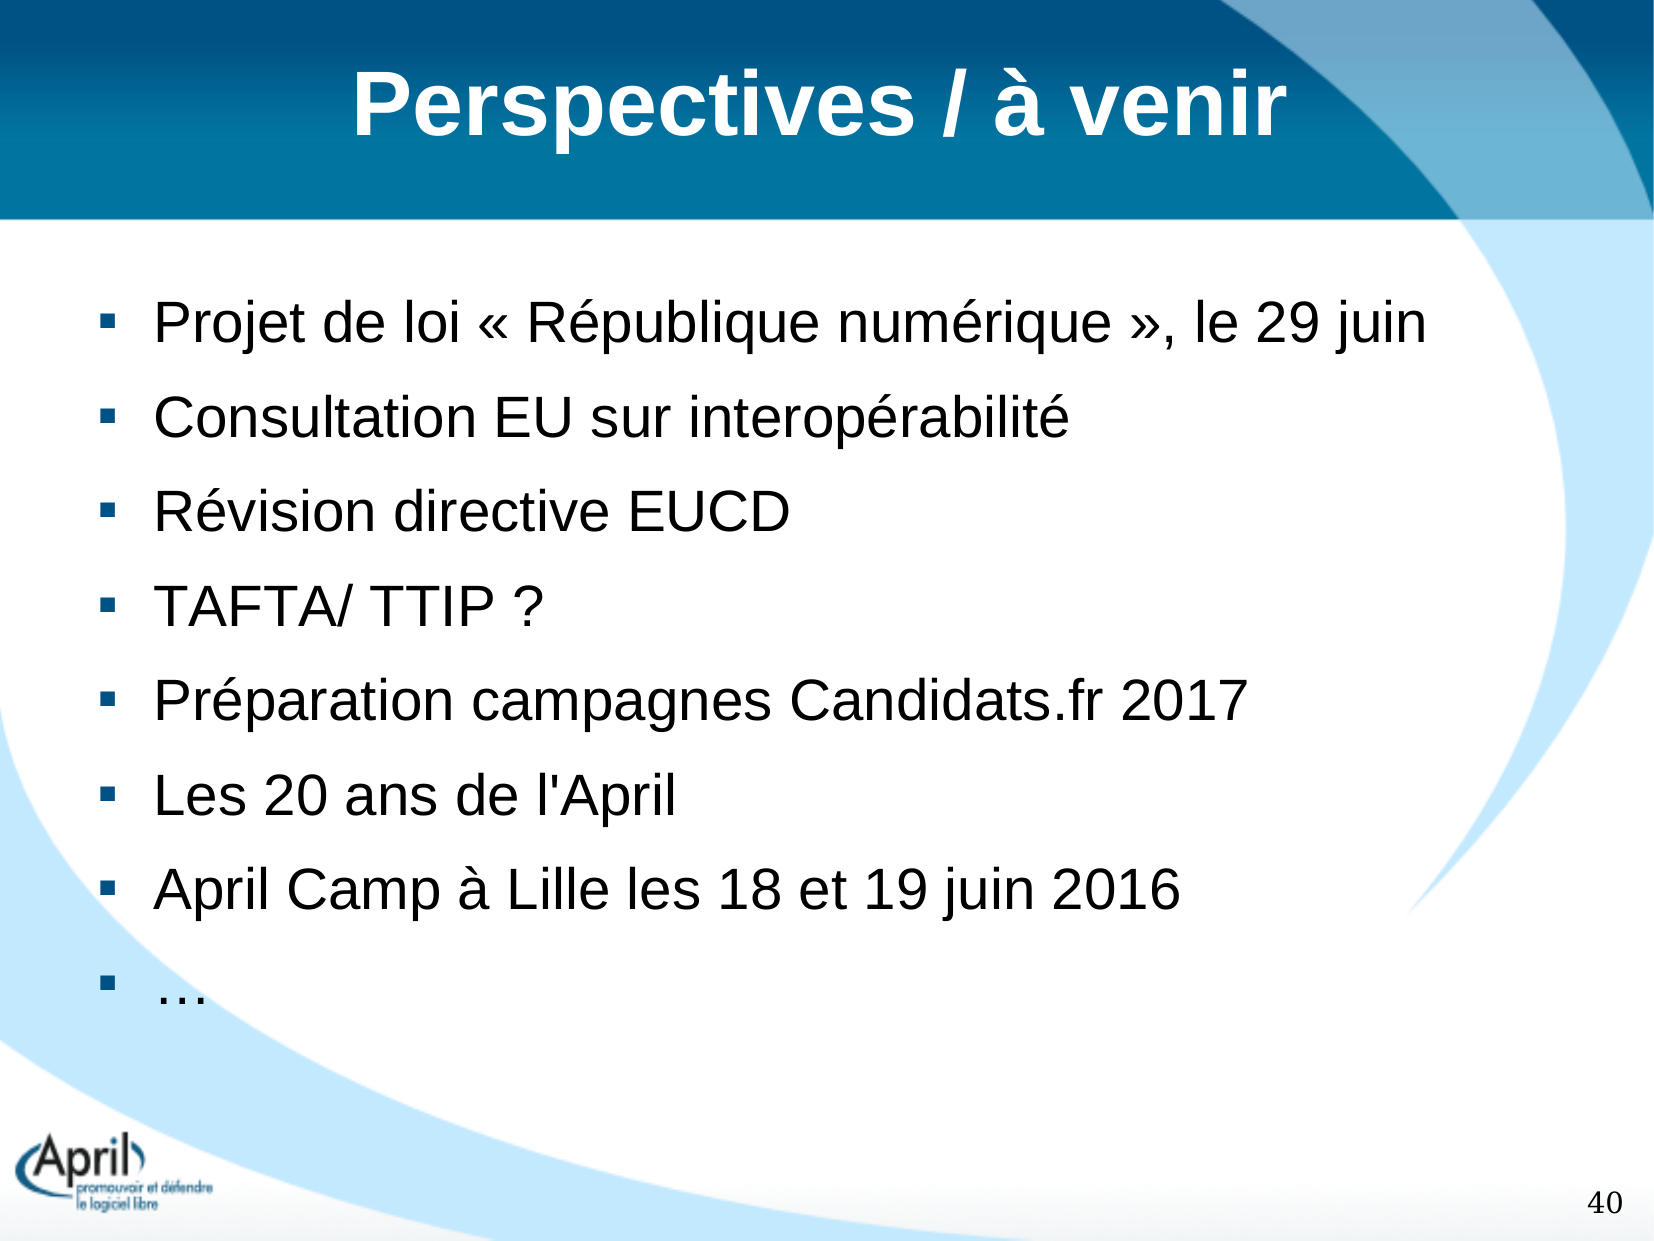

# Perspectives / à venir
Projet de loi « République numérique », le 29 juin
Consultation EU sur interopérabilité
Révision directive EUCD
TAFTA/ TTIP ?
Préparation campagnes Candidats.fr 2017
Les 20 ans de l'April
April Camp à Lille les 18 et 19 juin 2016
…
40